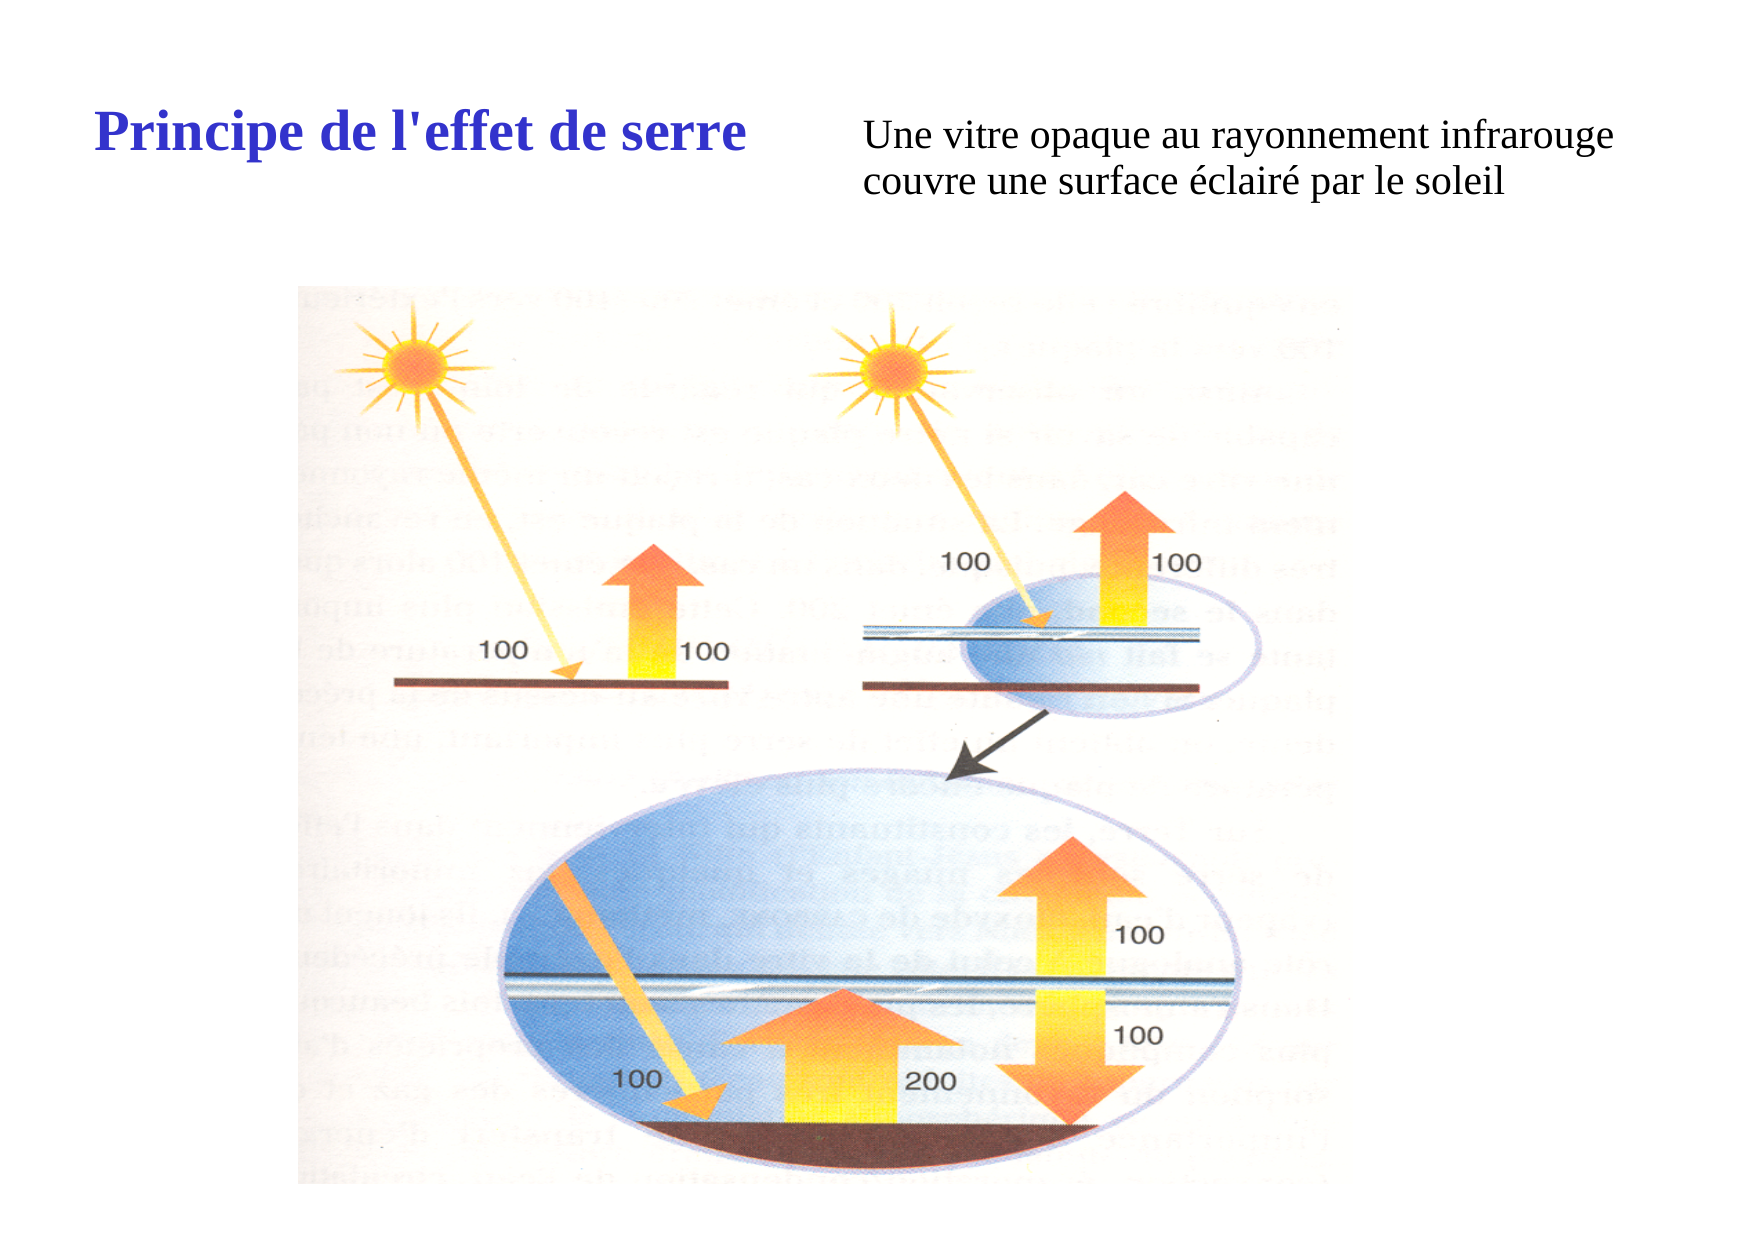

Principe de l'effet de serre
Une vitre opaque au rayonnement infrarouge
couvre une surface éclairé par le soleil